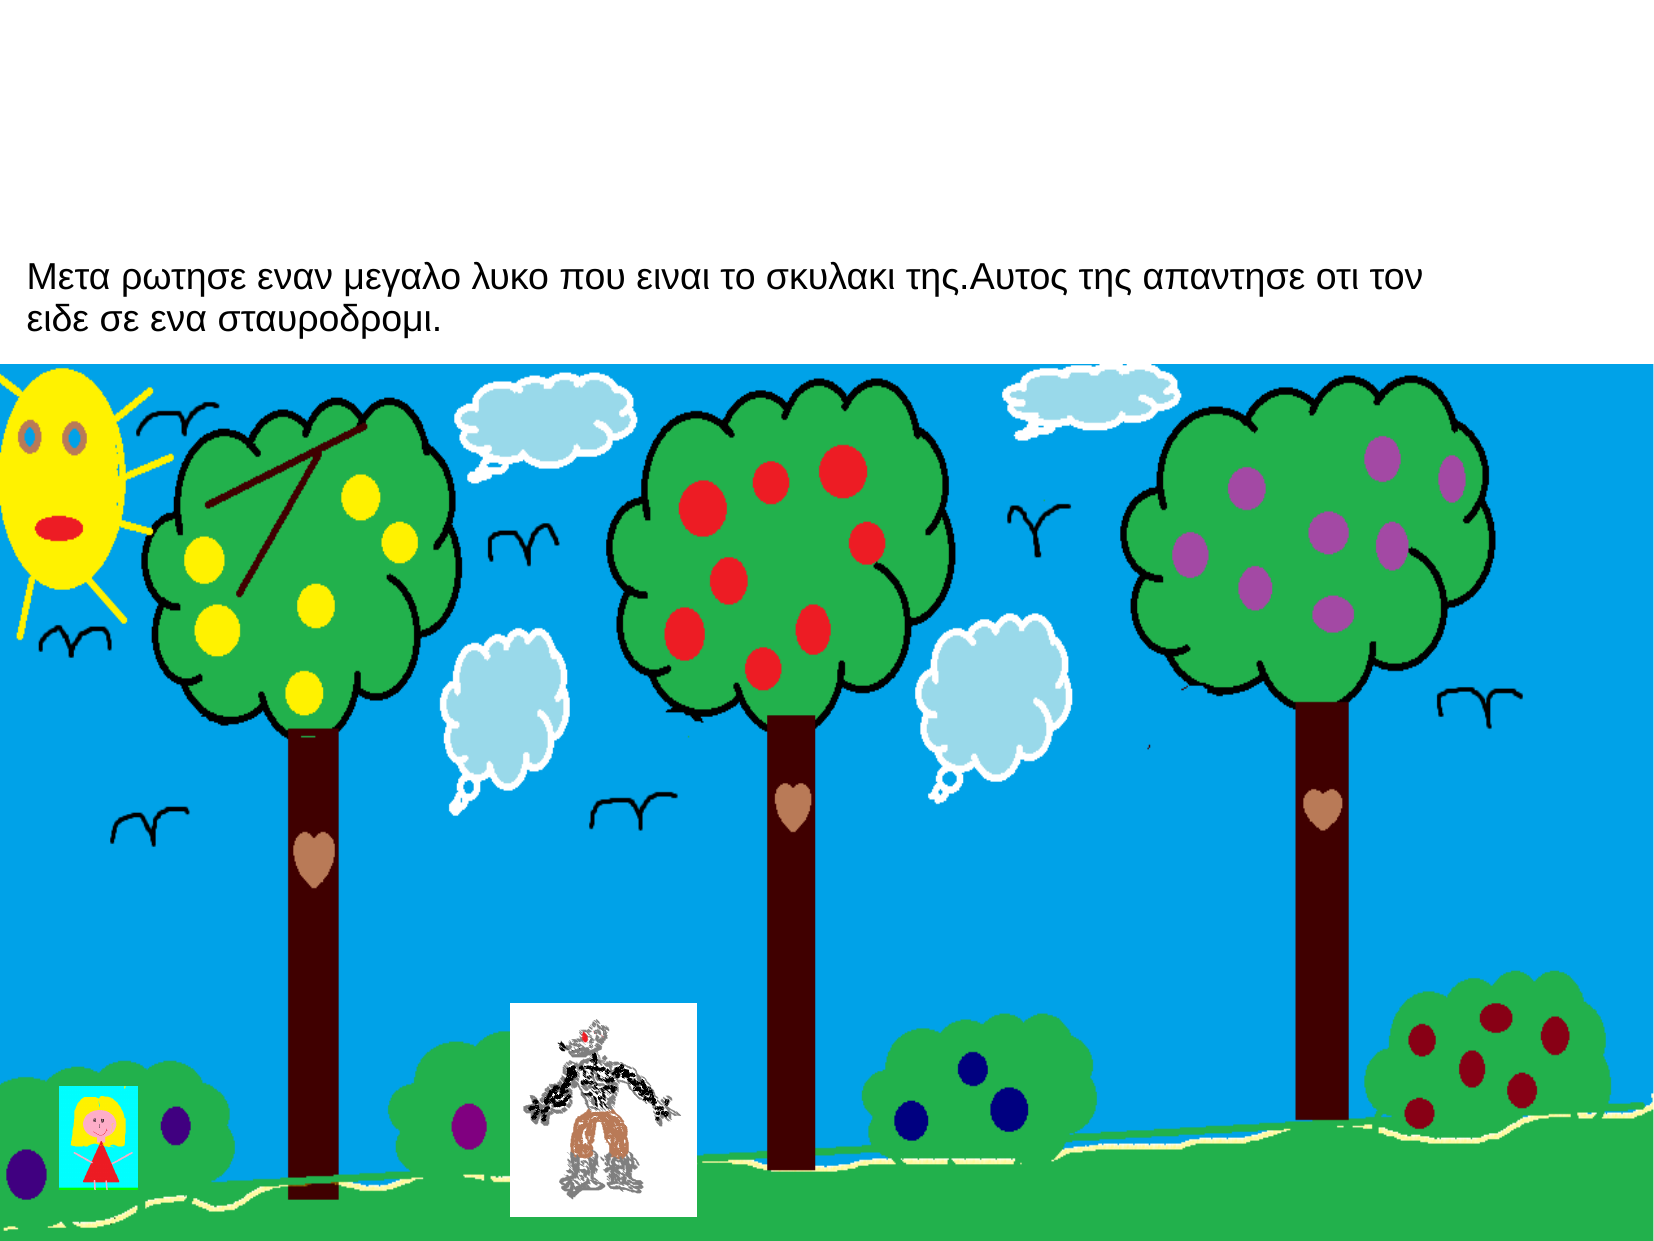

Μετα ρωτησε εναν μεγαλο λυκο που ειναι το σκυλακι της.Αυτος της απαντησε οτι τον ειδε σε ενα σταυροδρομι.